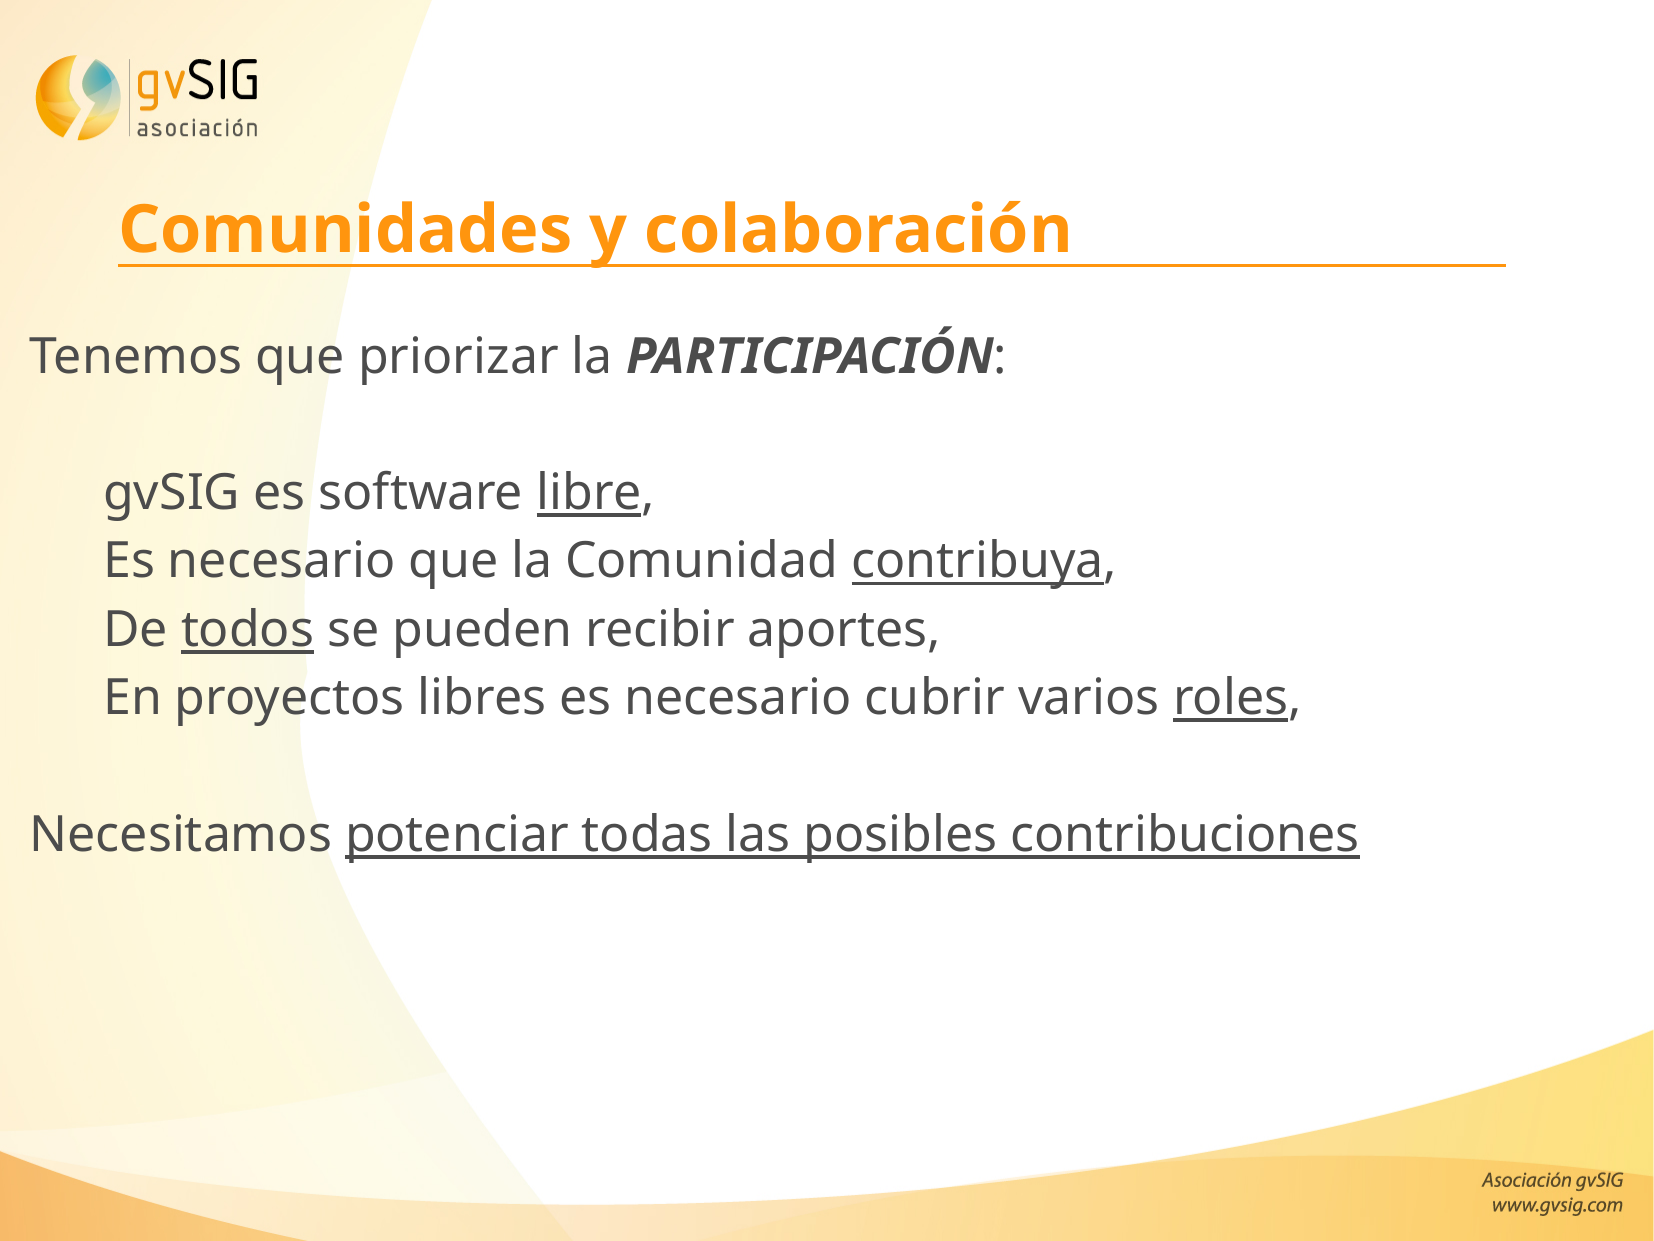

Comunidades y colaboración
# Tenemos que priorizar la PARTICIPACIÓN: gvSIG es software libre, Es necesario que la Comunidad contribuya, De todos se pueden recibir aportes, En proyectos libres es necesario cubrir varios roles, Necesitamos potenciar todas las posibles contribuciones